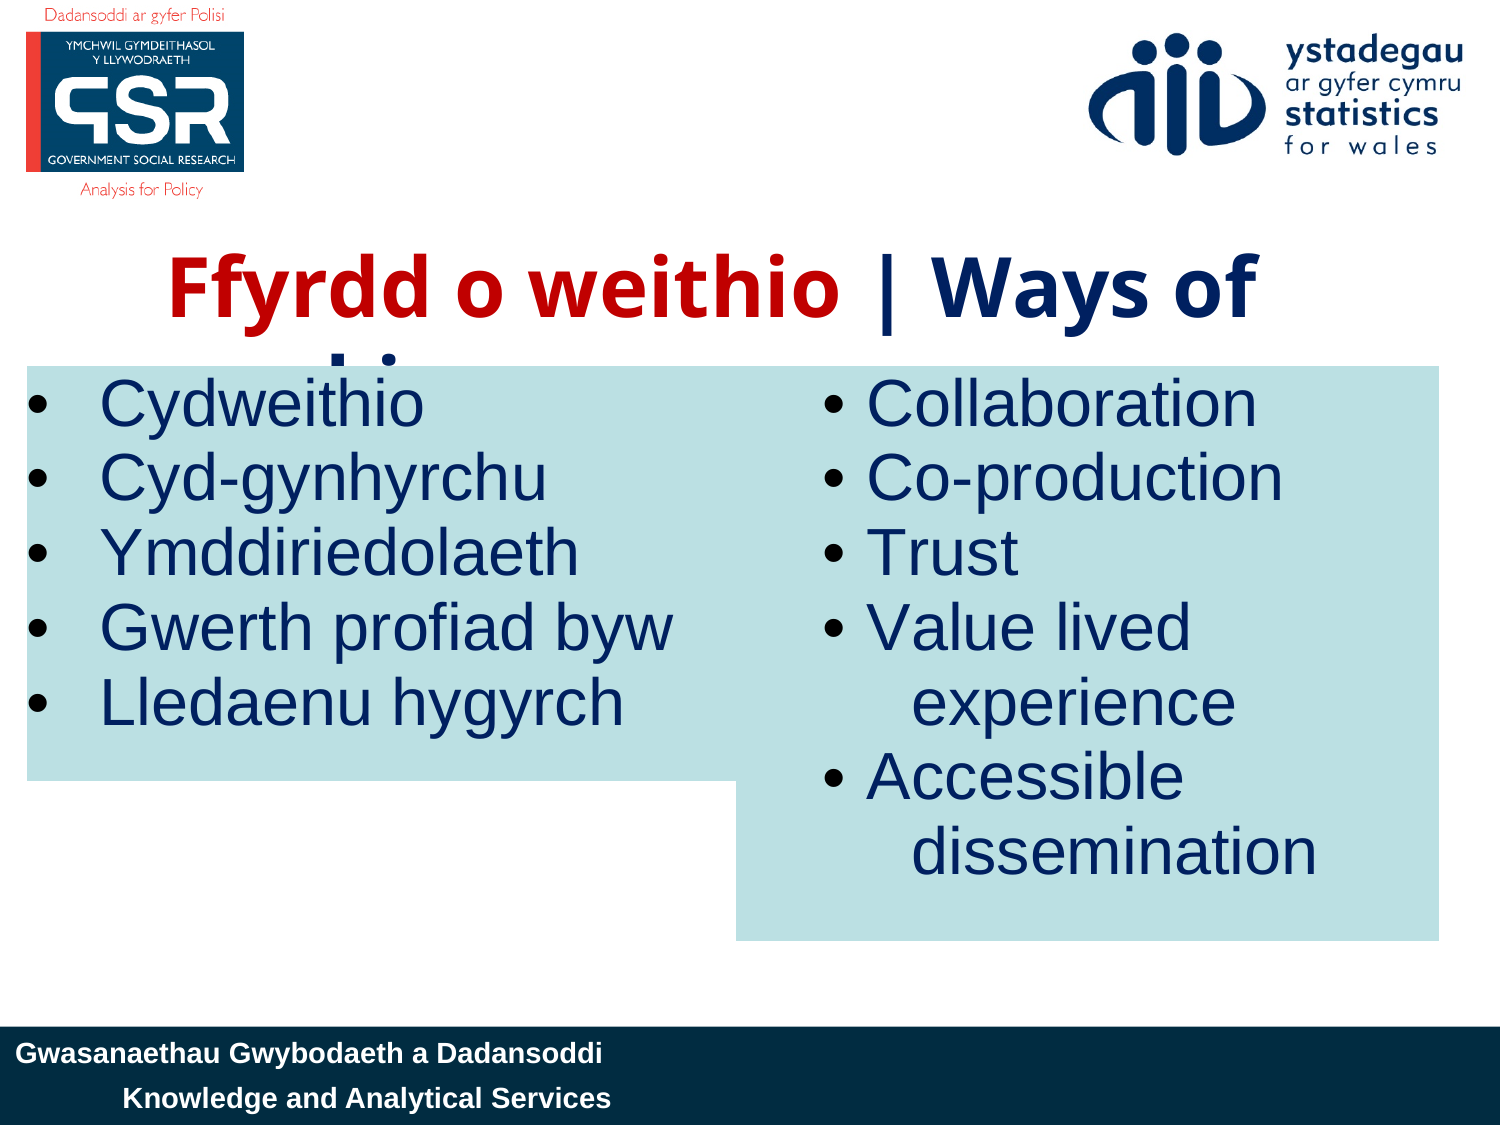

Ffyrdd o weithio | Ways of working
| Cydweithio Cyd-gynhyrchu Ymddiriedolaeth Gwerth profiad byw Lledaenu hygyrch |
| --- |
| Collaboration Co-production Trust Value lived experience Accessible dissemination |
| --- |
Gwasanaethau Gwybodaeth a Dadansoddi
Knowledge and Analytical Services